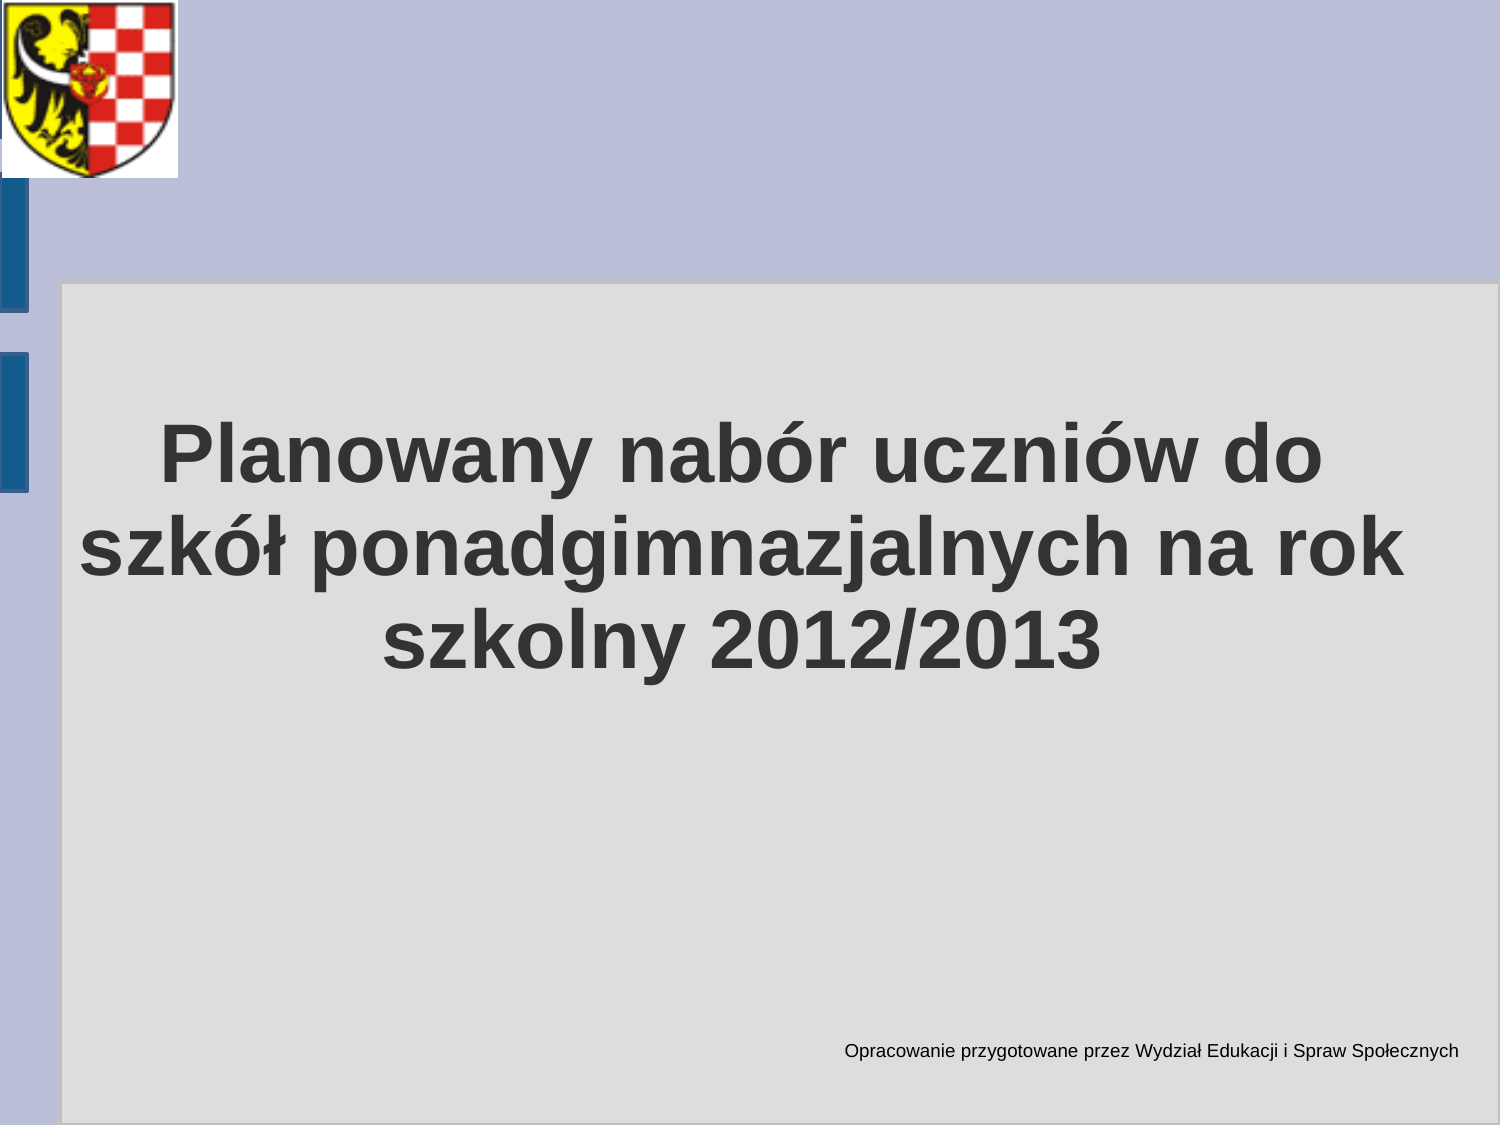

# Planowany nabór uczniów do szkół ponadgimnazjalnych na rok szkolny 2012/2013
Opracowanie przygotowane przez Wydział Edukacji i Spraw Społecznych